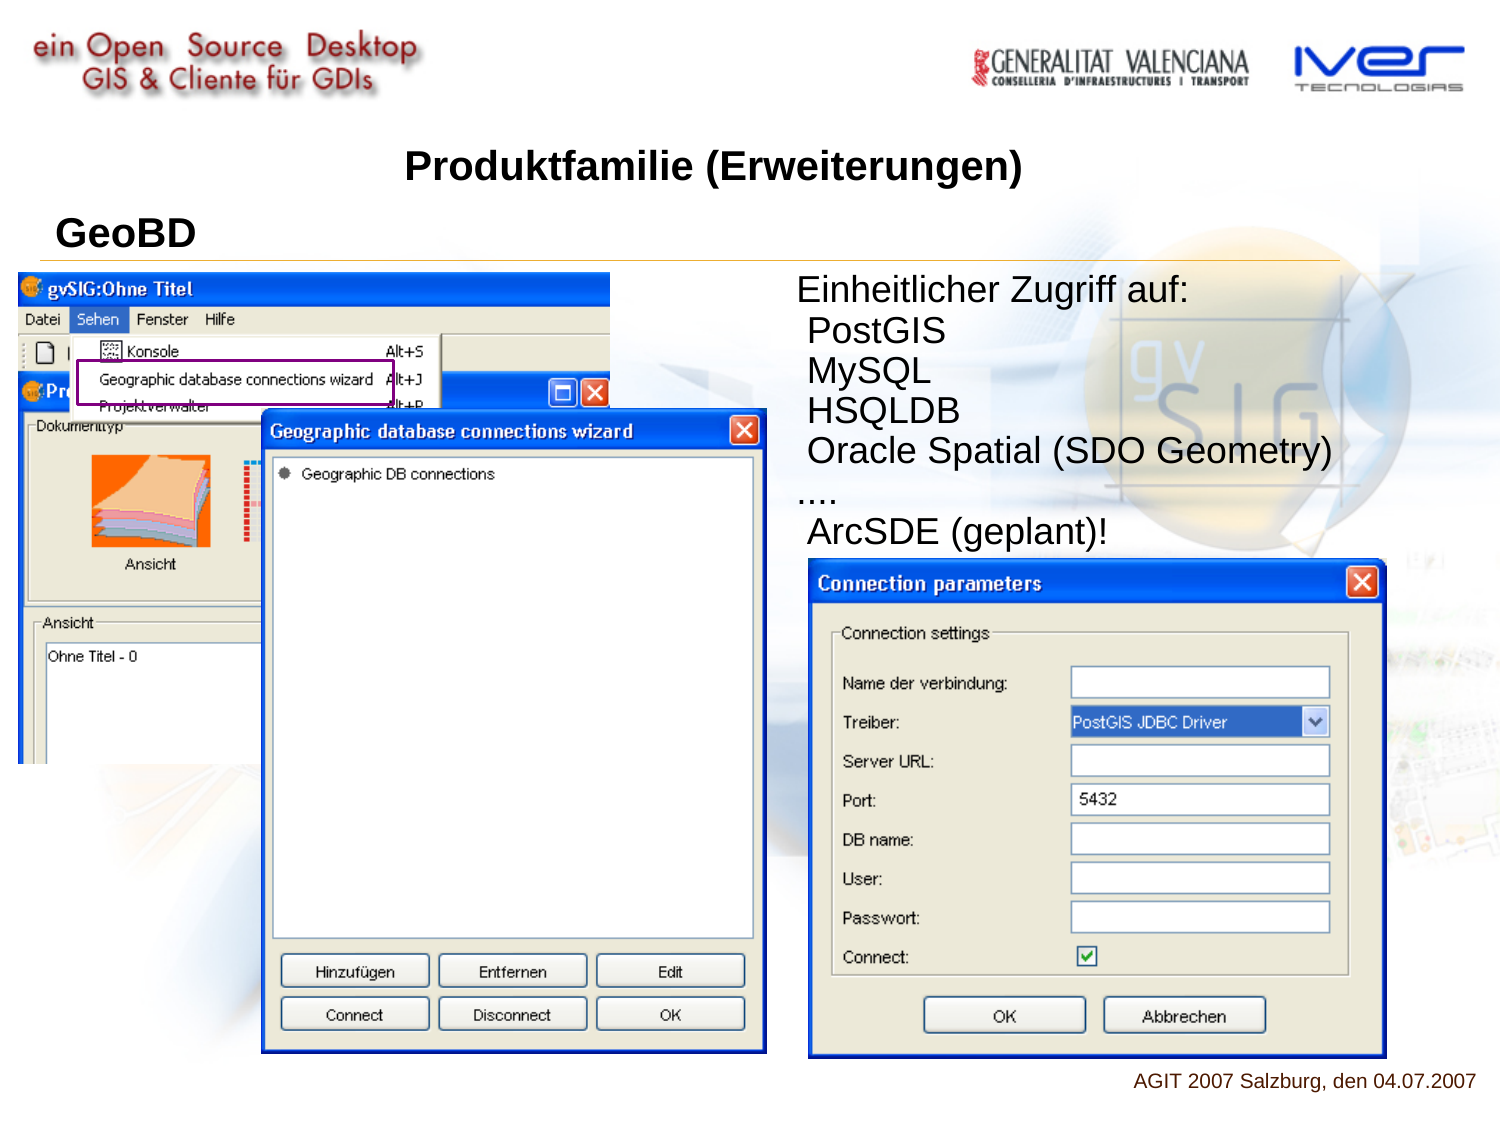

Produktfamilie (Erweiterungen)
GeoBD
Einheitlicher Zugriff auf:
 PostGIS
 MySQL
 HSQLDB
 Oracle Spatial (SDO Geometry)
....
 ArcSDE (geplant)!
AGIT 2007 Salzburg, den 04.07.2007